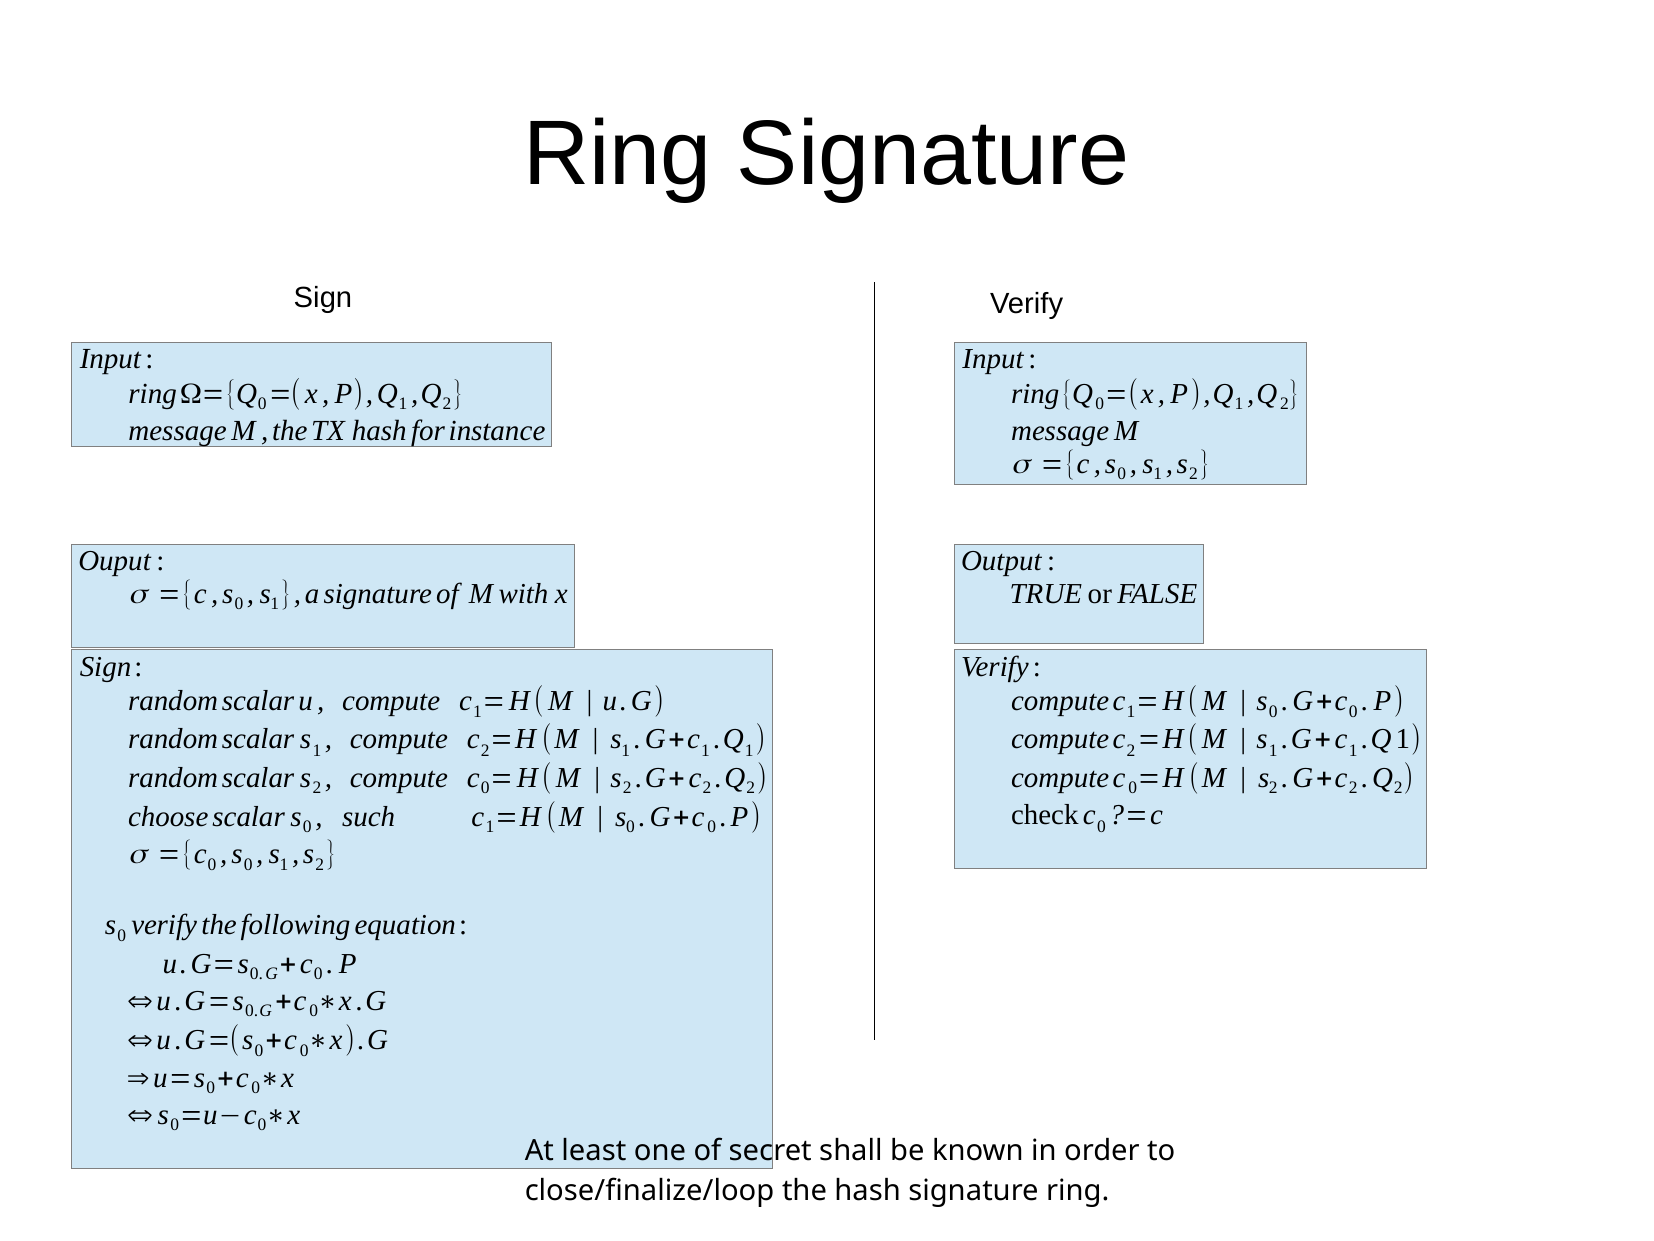

# Ring Signature
Sign
Verify
At least one of secret shall be known in order to close/finalize/loop the hash signature ring.